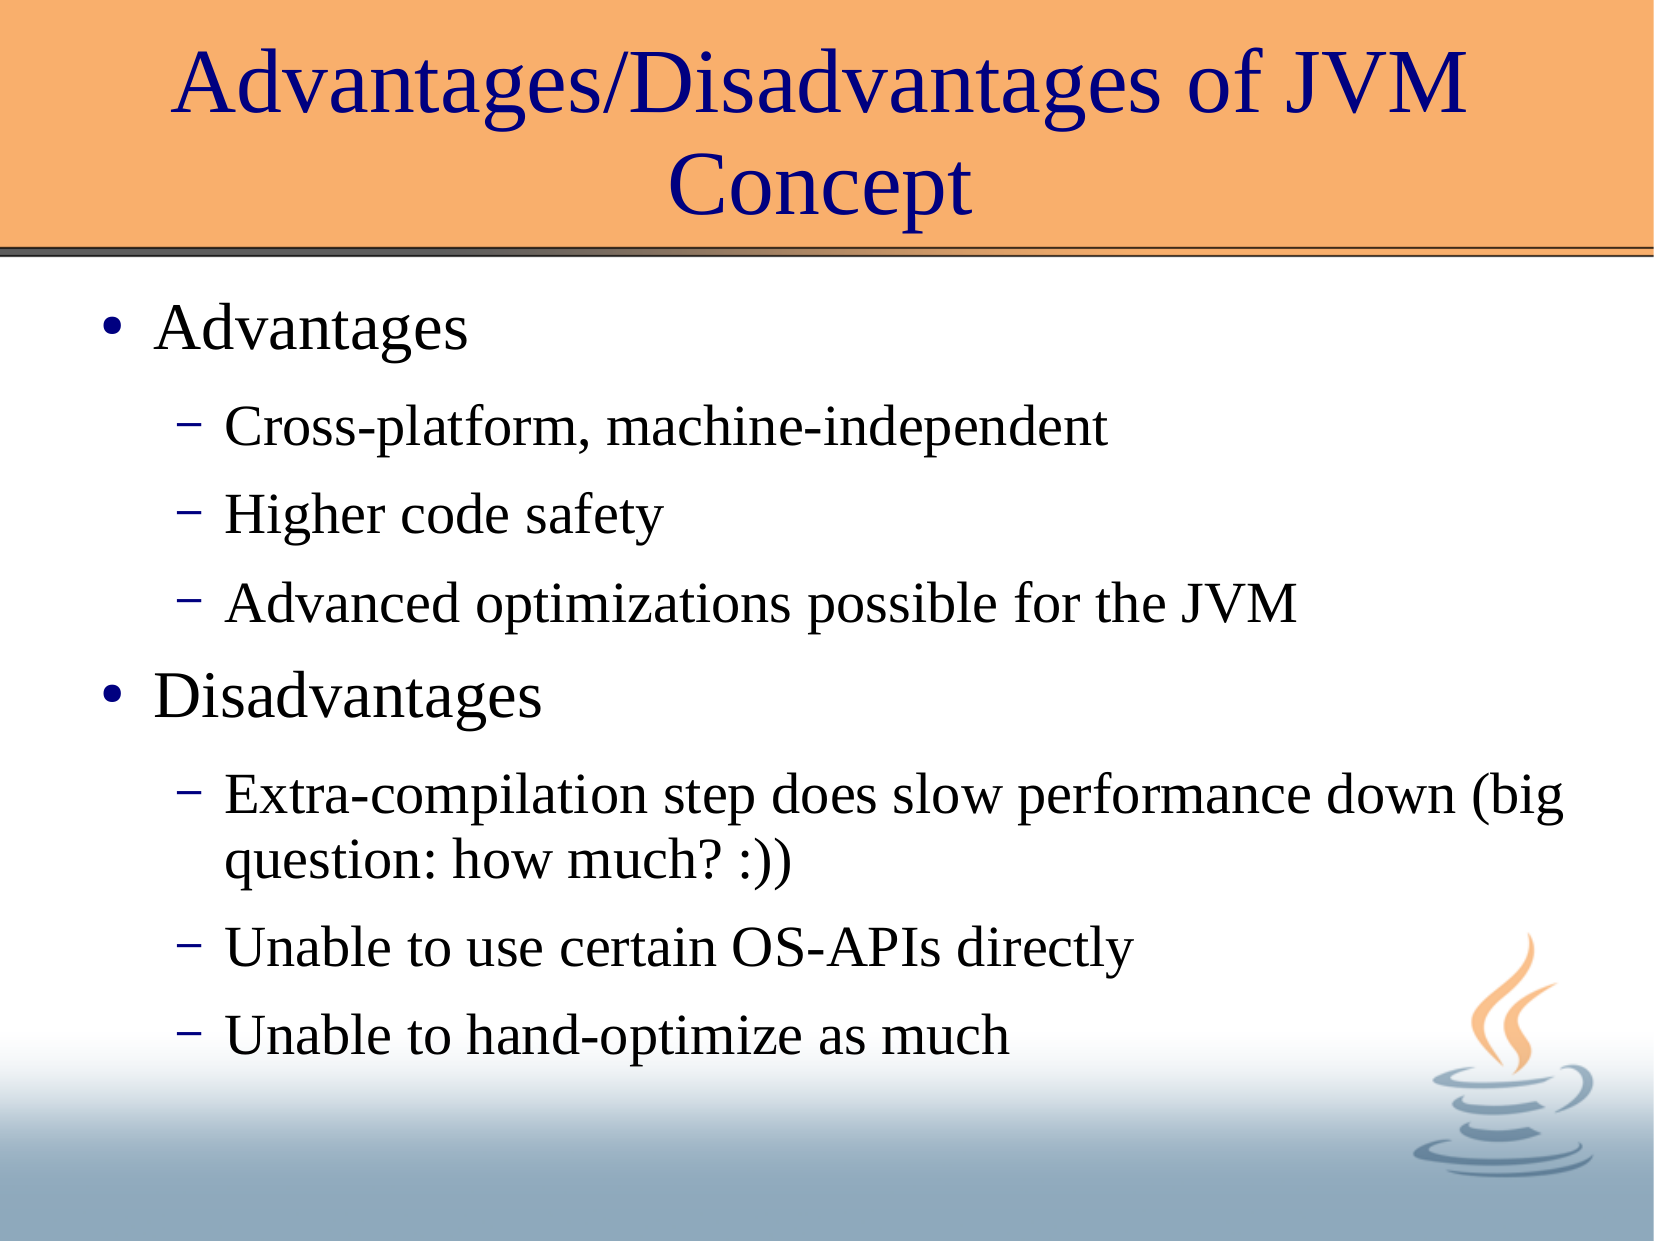

# Advantages/Disadvantages of JVM Concept
Advantages
Cross-platform, machine-independent
Higher code safety
Advanced optimizations possible for the JVM
Disadvantages
Extra-compilation step does slow performance down (big question: how much? :))
Unable to use certain OS-APIs directly
Unable to hand-optimize as much